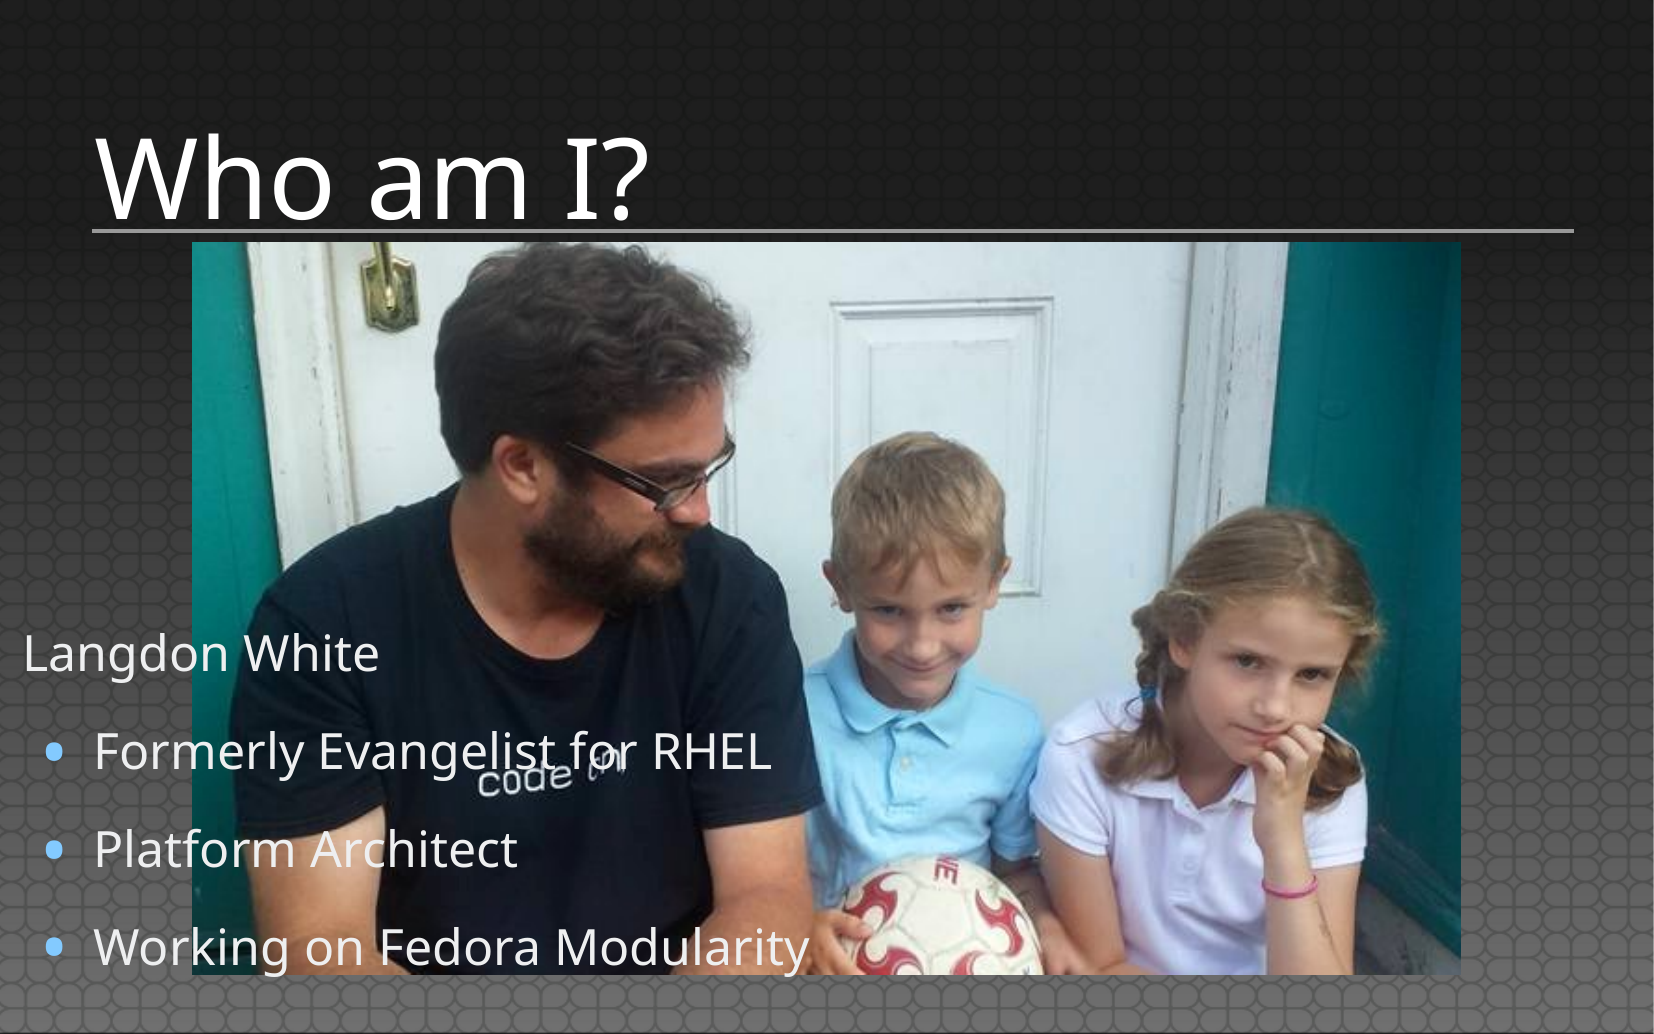

# Who am I?
Langdon White
Formerly Evangelist for RHEL
Platform Architect
Working on Fedora Modularity